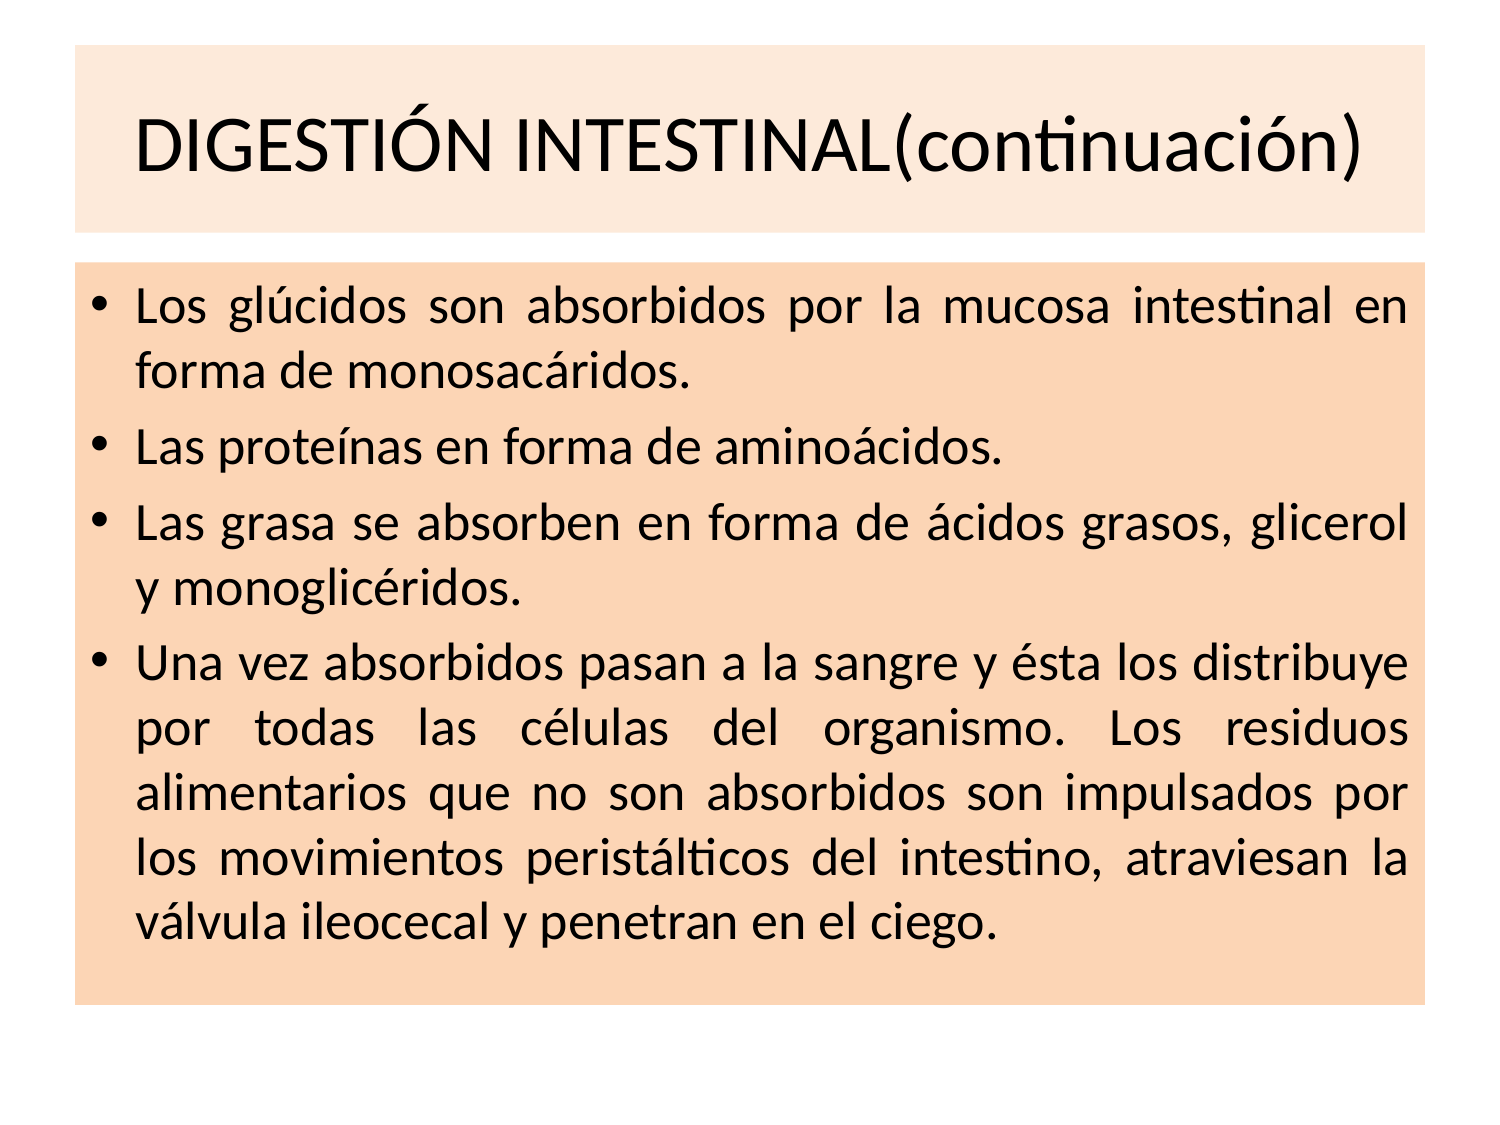

# DIGESTIÓN INTESTINAL(continuación)
Los glúcidos son absorbidos por la mucosa intestinal en forma de monosacáridos.
Las proteínas en forma de aminoácidos.
Las grasa se absorben en forma de ácidos grasos, glicerol y monoglicéridos.
Una vez absorbidos pasan a la sangre y ésta los distribuye por todas las células del organismo. Los residuos alimentarios que no son absorbidos son impulsados por los movimientos peristálticos del intestino, atraviesan la válvula ileocecal y penetran en el ciego.